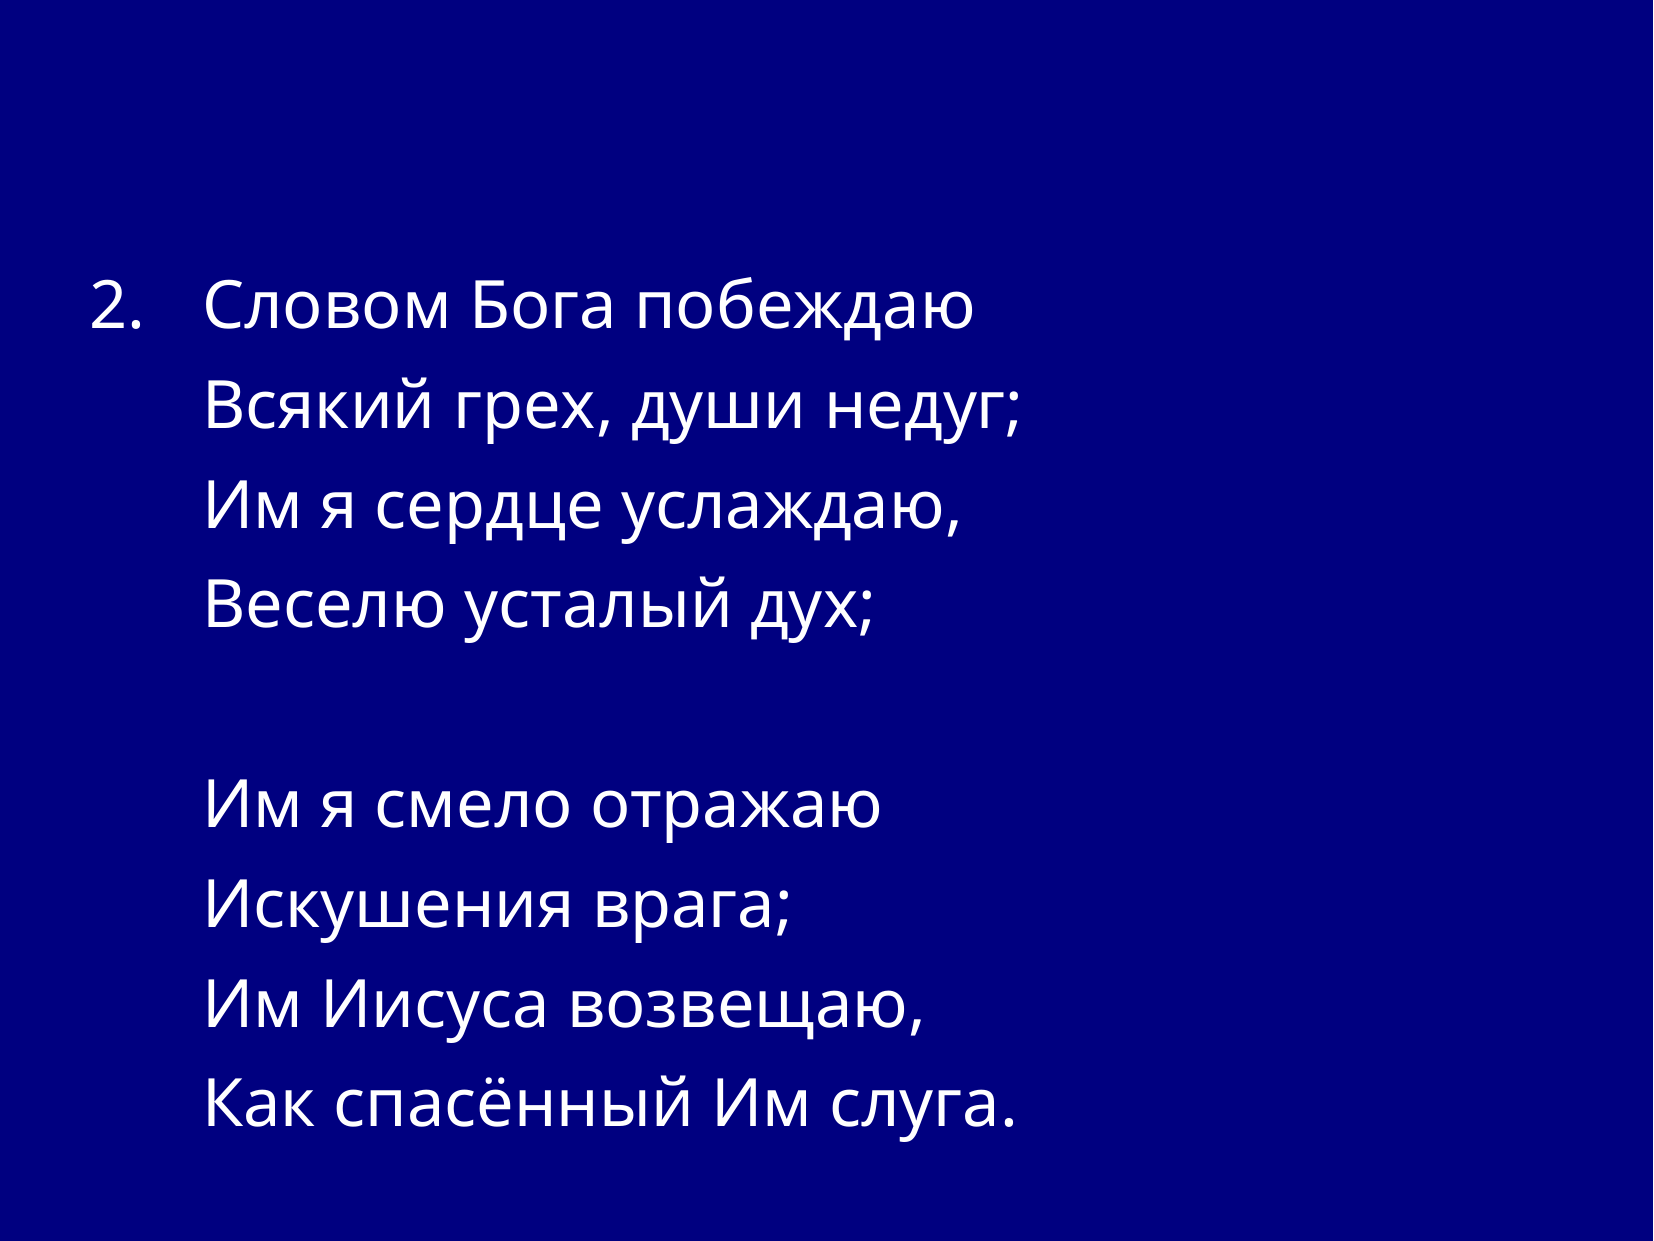

2.	Словом Бога побеждаю
	Всякий грех, души недуг;
	Им я сердце услаждаю,
	Веселю усталый дух;
	Им я смело отражаю
	Искушения врага;
	Им Иисуса возвещаю,
	Как спасённый Им слуга.